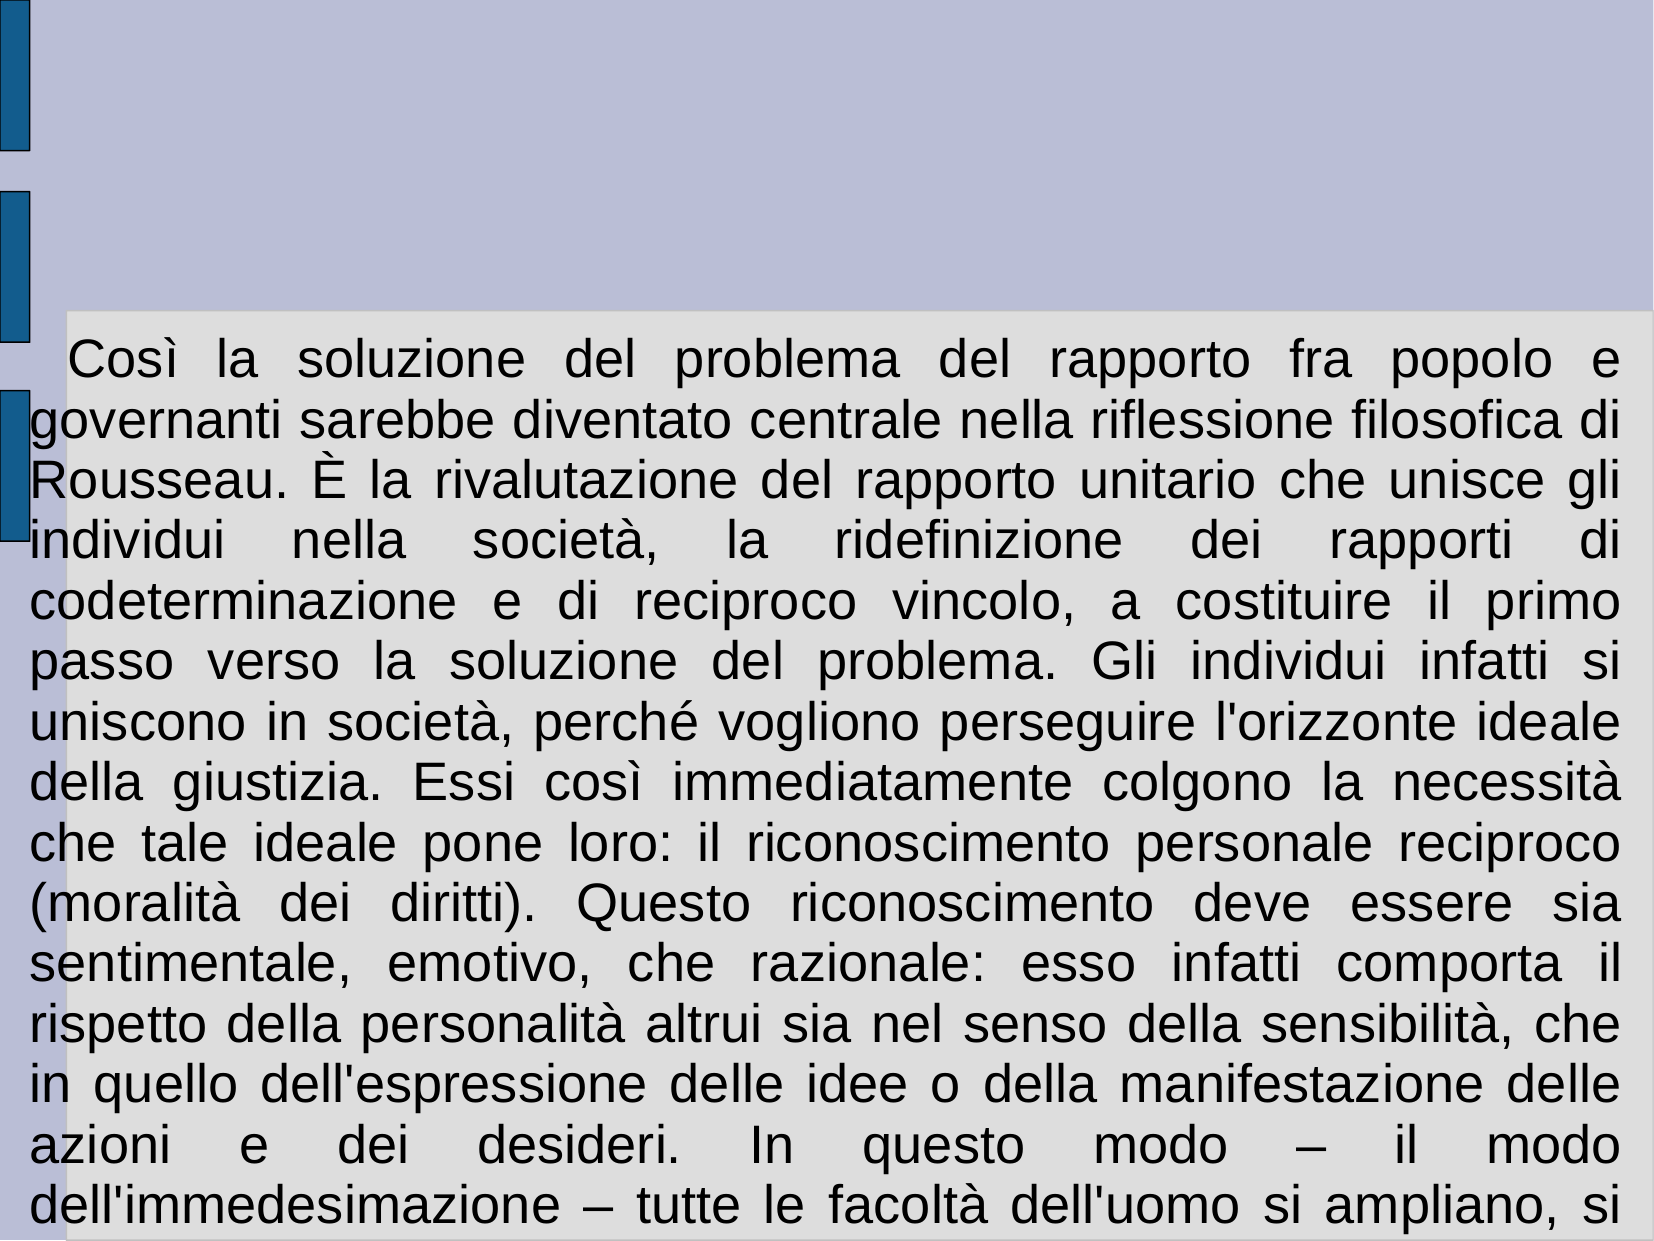

#
 Così la soluzione del problema del rapporto fra popolo e governanti sarebbe diventato centrale nella riflessione filosofica di Rousseau. È la rivalutazione del rapporto unitario che unisce gli individui nella società, la ridefinizione dei rapporti di codeterminazione e di reciproco vincolo, a costituire il primo passo verso la soluzione del problema. Gli individui infatti si uniscono in società, perché vogliono perseguire l'orizzonte ideale della giustizia. Essi così immediatamente colgono la necessità che tale ideale pone loro: il riconoscimento personale reciproco (moralità dei diritti). Questo riconoscimento deve essere sia sentimentale, emotivo, che razionale: esso infatti comporta il rispetto della personalità altrui sia nel senso della sensibilità, che in quello dell'espressione delle idee o della manifestazione delle azioni e dei desideri. In questo modo – il modo dell'immedesimazione – tutte le facoltà dell'uomo si ampliano, si esercitano e si nobilitano.